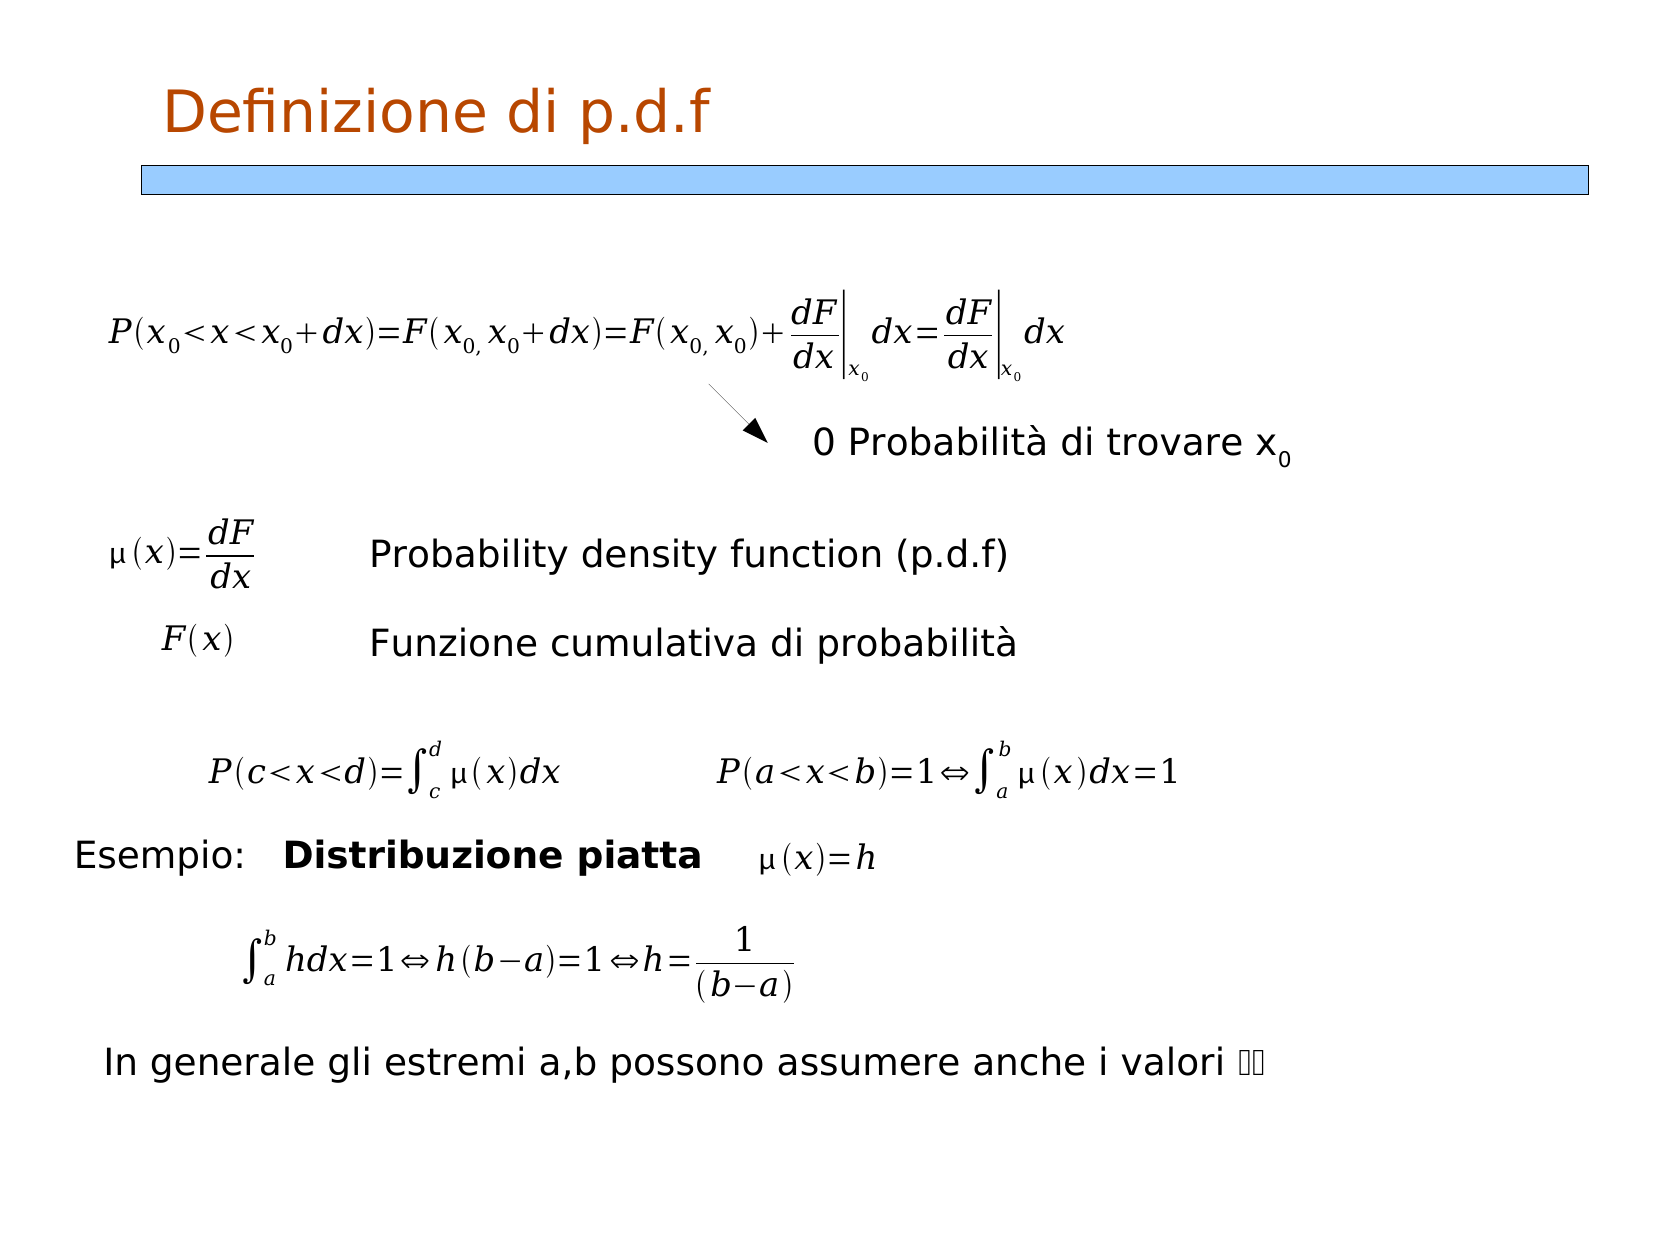

Definizione di p.d.f
0 Probabilità di trovare x0
Probability density function (p.d.f)
Funzione cumulativa di probabilità
Esempio: Distribuzione piatta
In generale gli estremi a,b possono assumere anche i valori 